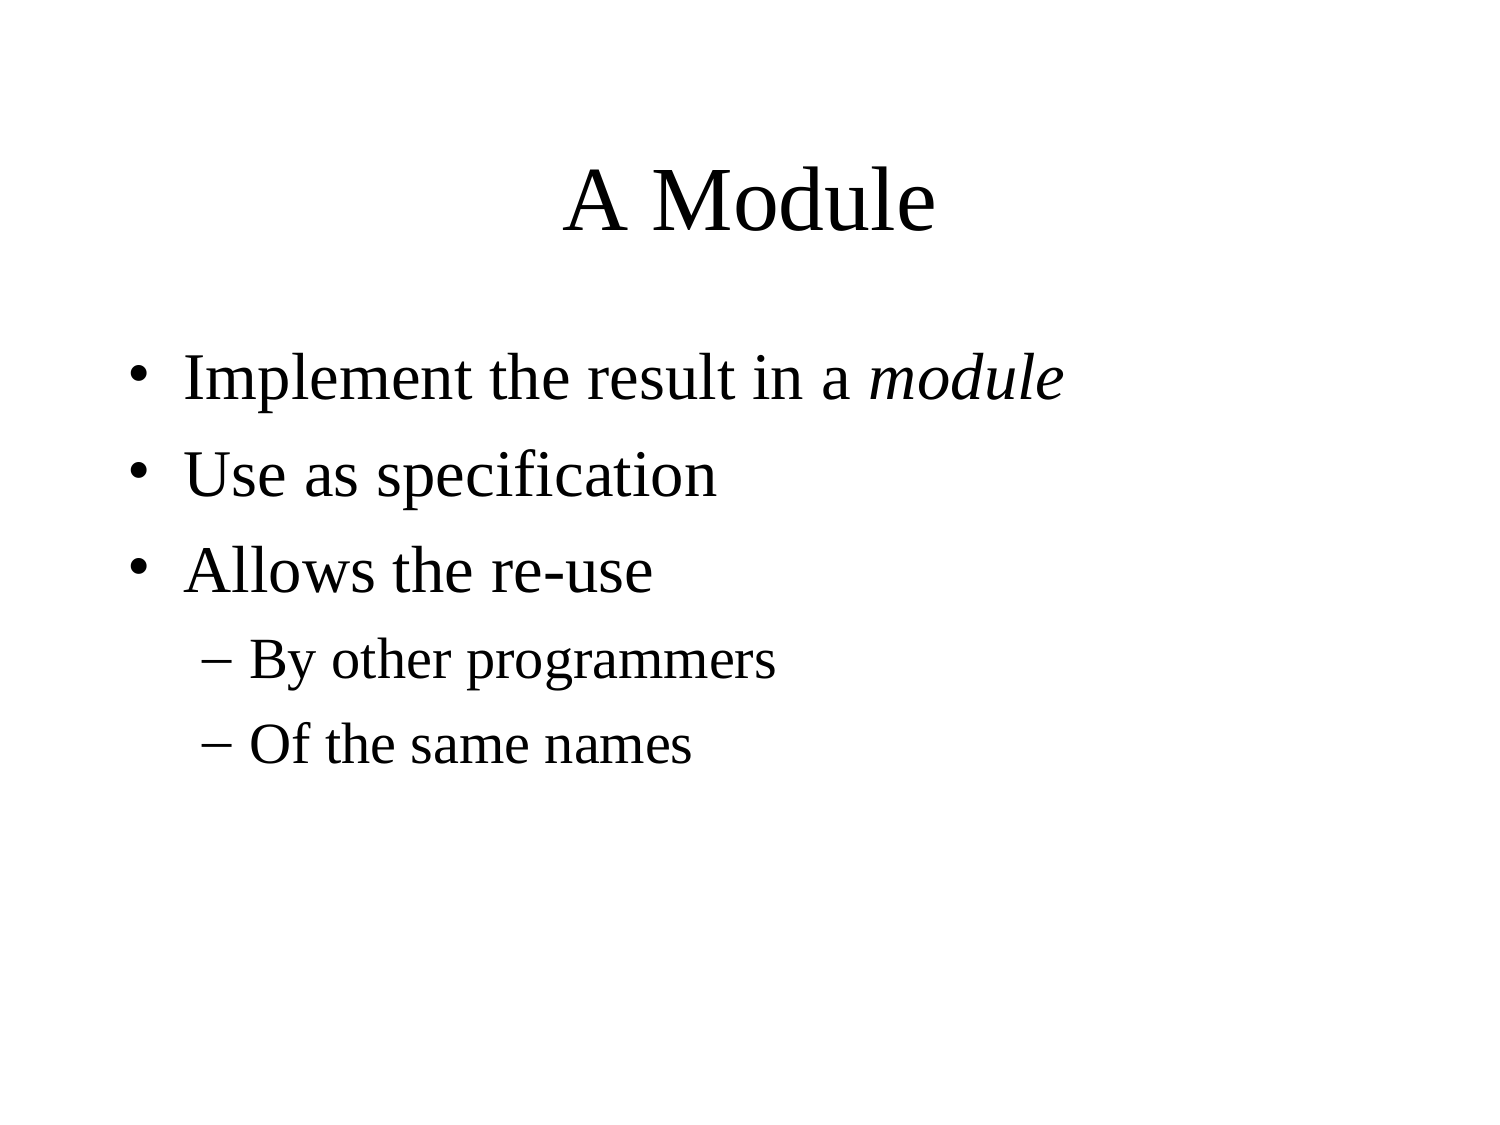

# A Module
Implement the result in a module
Use as specification
Allows the re-use
By other programmers
Of the same names